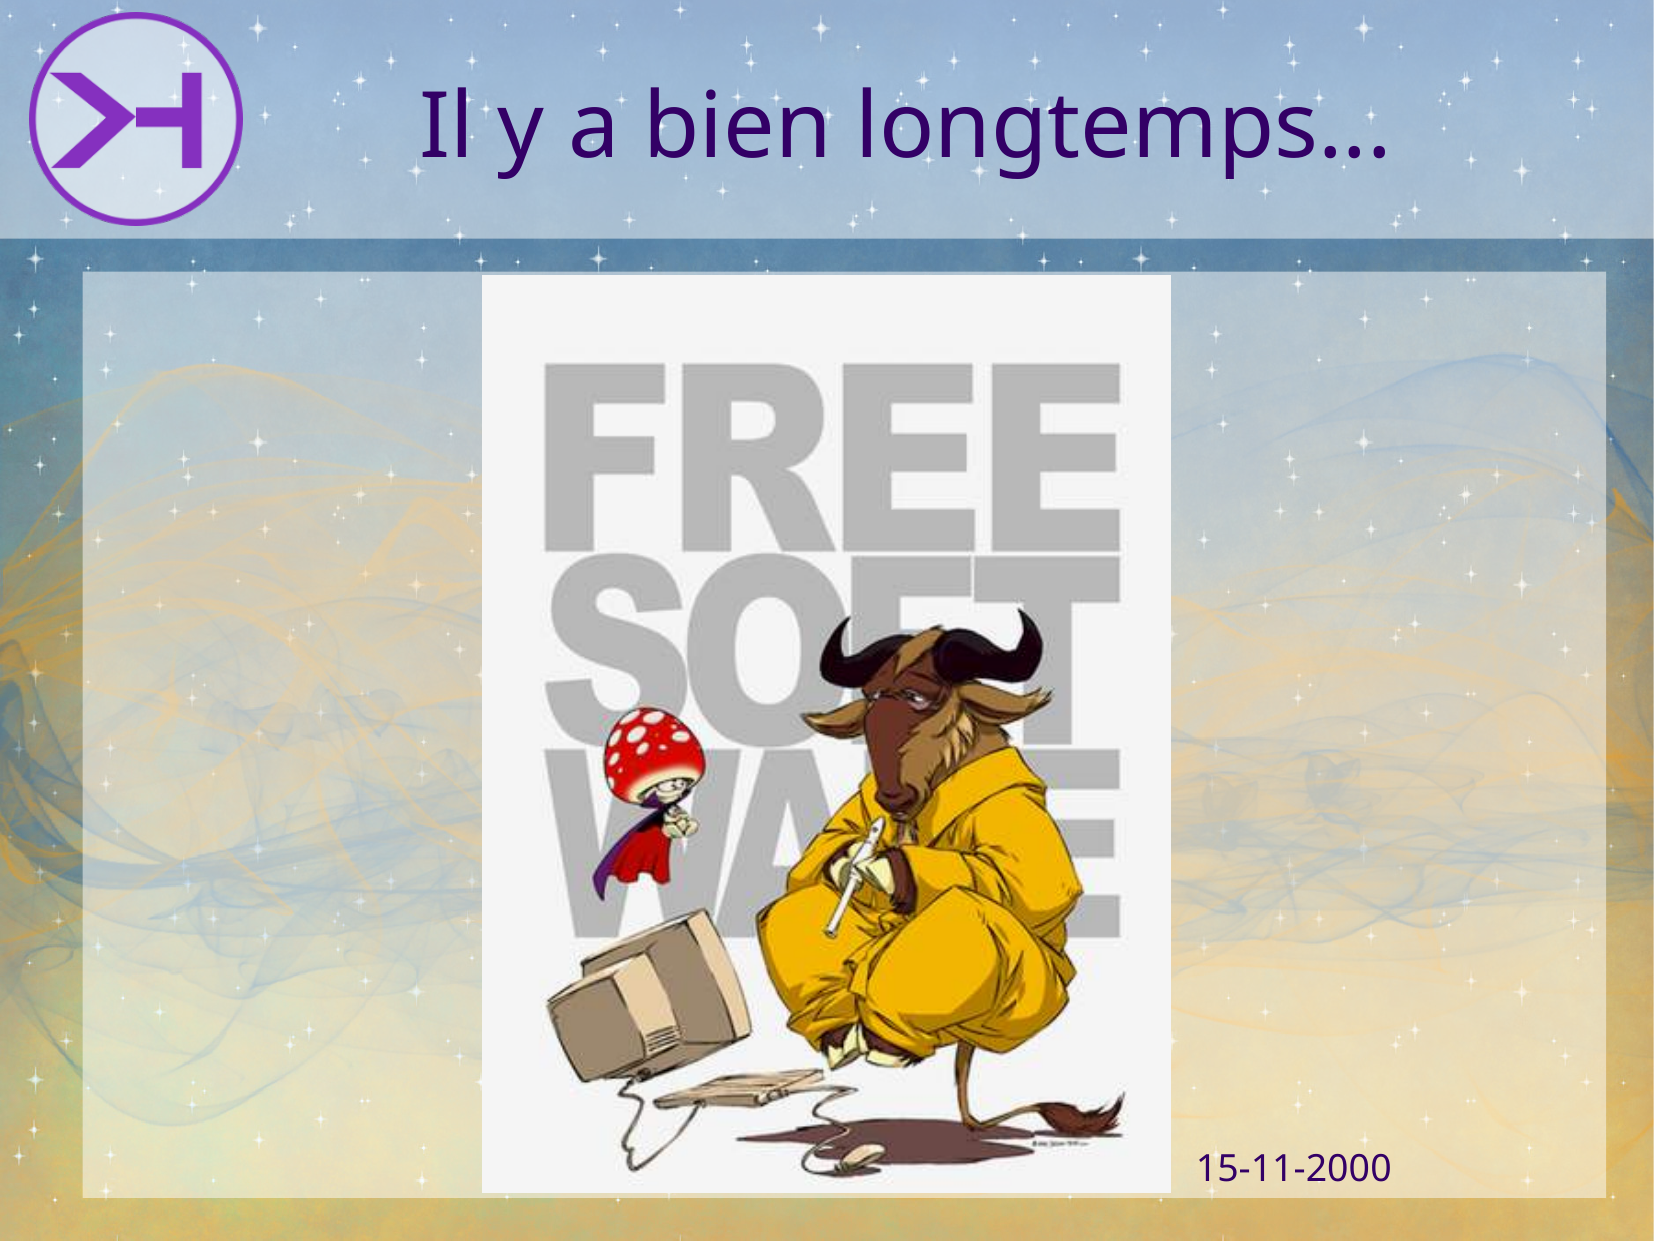

# Il y a bien longtemps...
15-11-2000